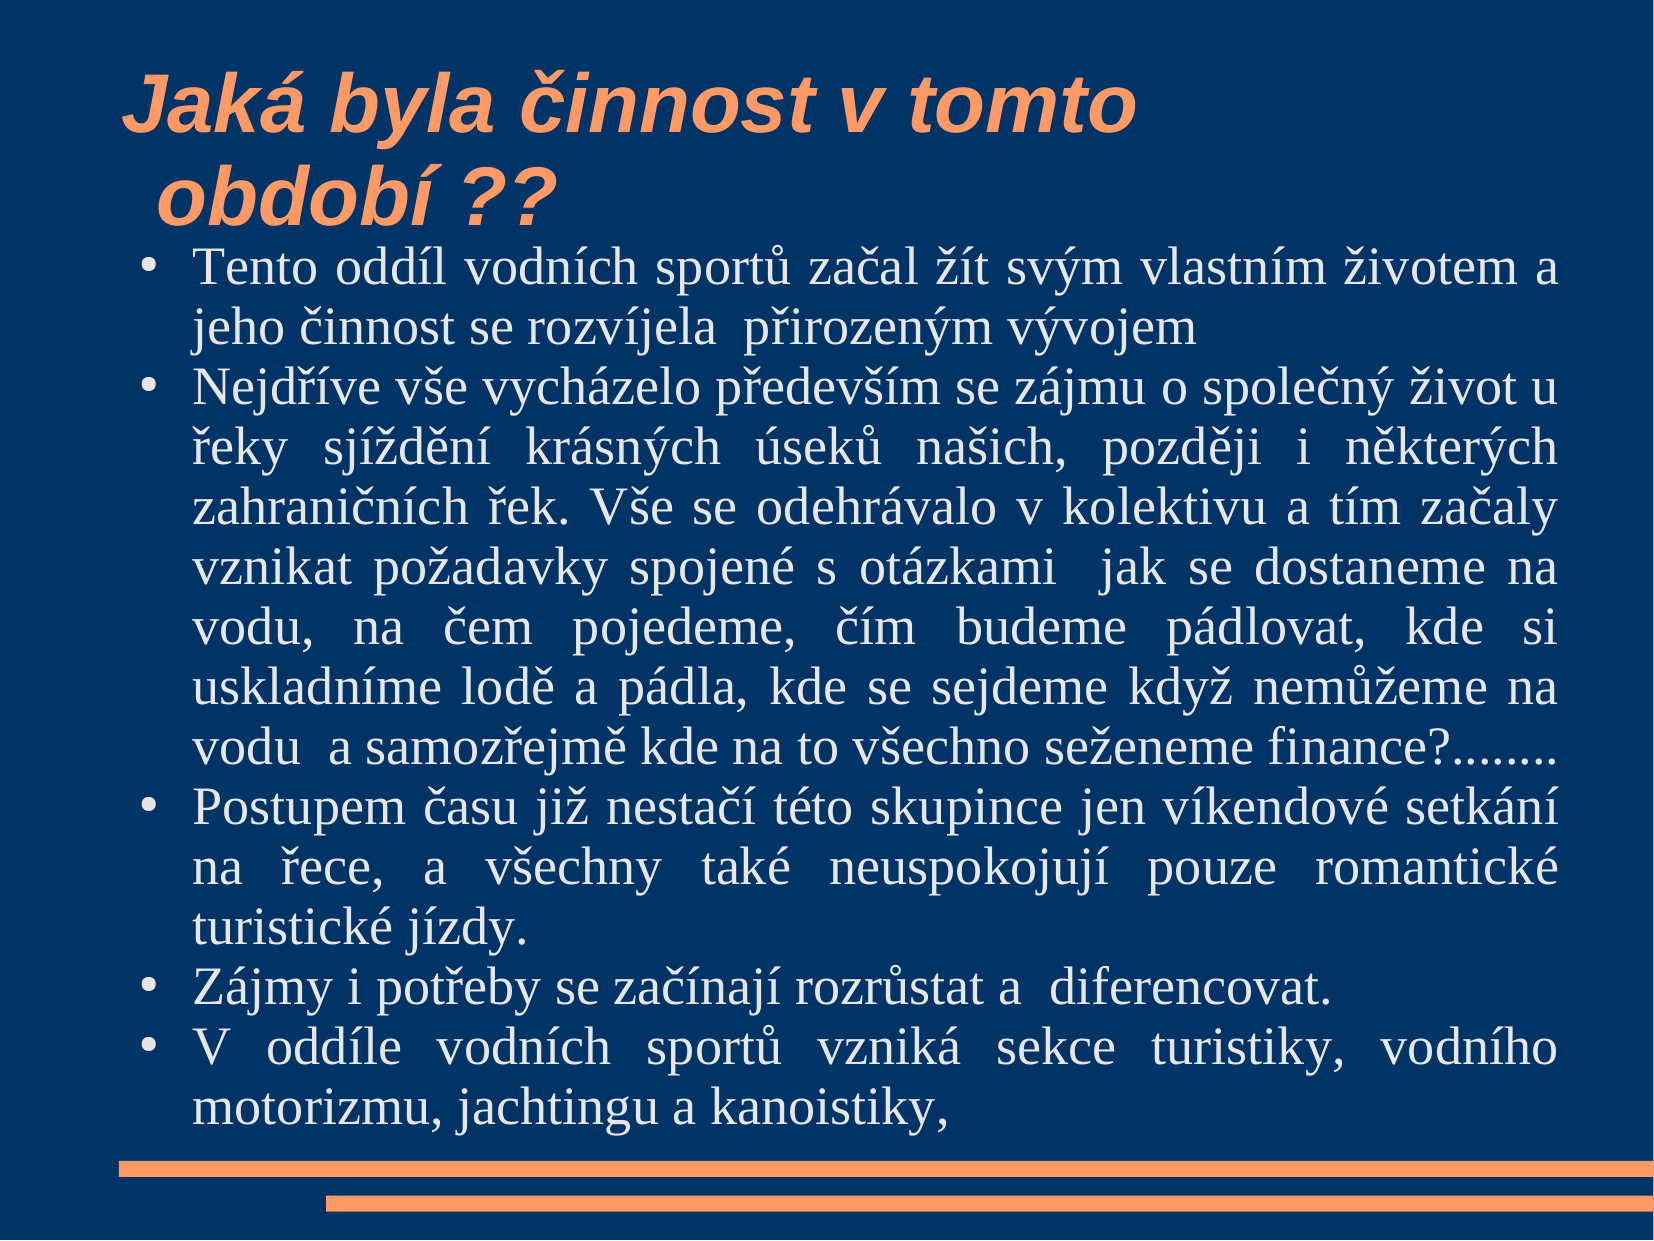

# Jaká byla činnost v tomto období ??
Tento oddíl vodních sportů začal žít svým vlastním životem a jeho činnost se rozvíjela přirozeným vývojem
Nejdříve vše vycházelo především se zájmu o společný život u řeky sjíždění krásných úseků našich, později i některých zahraničních řek. Vše se odehrávalo v kolektivu a tím začaly vznikat požadavky spojené s otázkami jak se dostaneme na vodu, na čem pojedeme, čím budeme pádlovat, kde si uskladníme lodě a pádla, kde se sejdeme když nemůžeme na vodu a samozřejmě kde na to všechno seženeme finance?........
Postupem času již nestačí této skupince jen víkendové setkání na řece, a všechny také neuspokojují pouze romantické turistické jízdy.
Zájmy i potřeby se začínají rozrůstat a diferencovat.
V oddíle vodních sportů vzniká sekce turistiky, vodního motorizmu, jachtingu a kanoistiky,